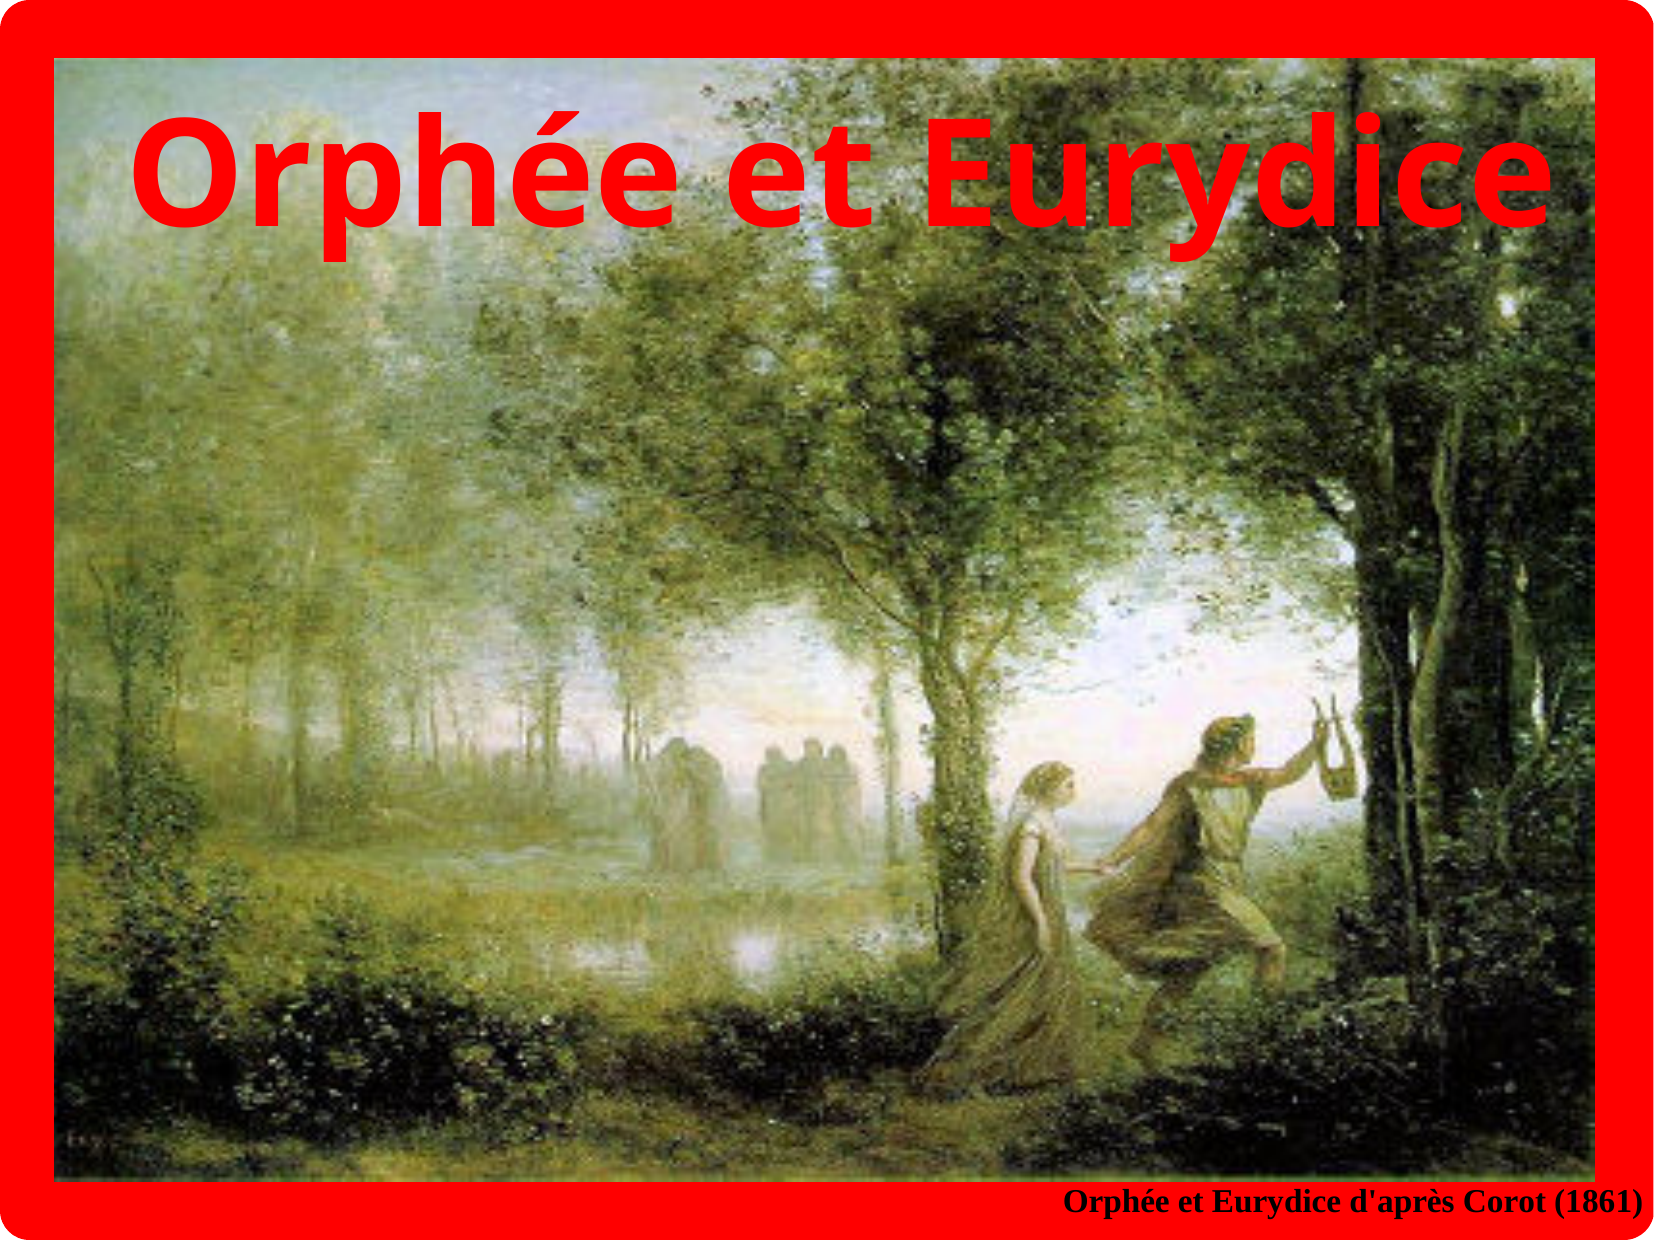

Orphée et Eurydice
Orphée et Eurydice d'après Corot (1861)